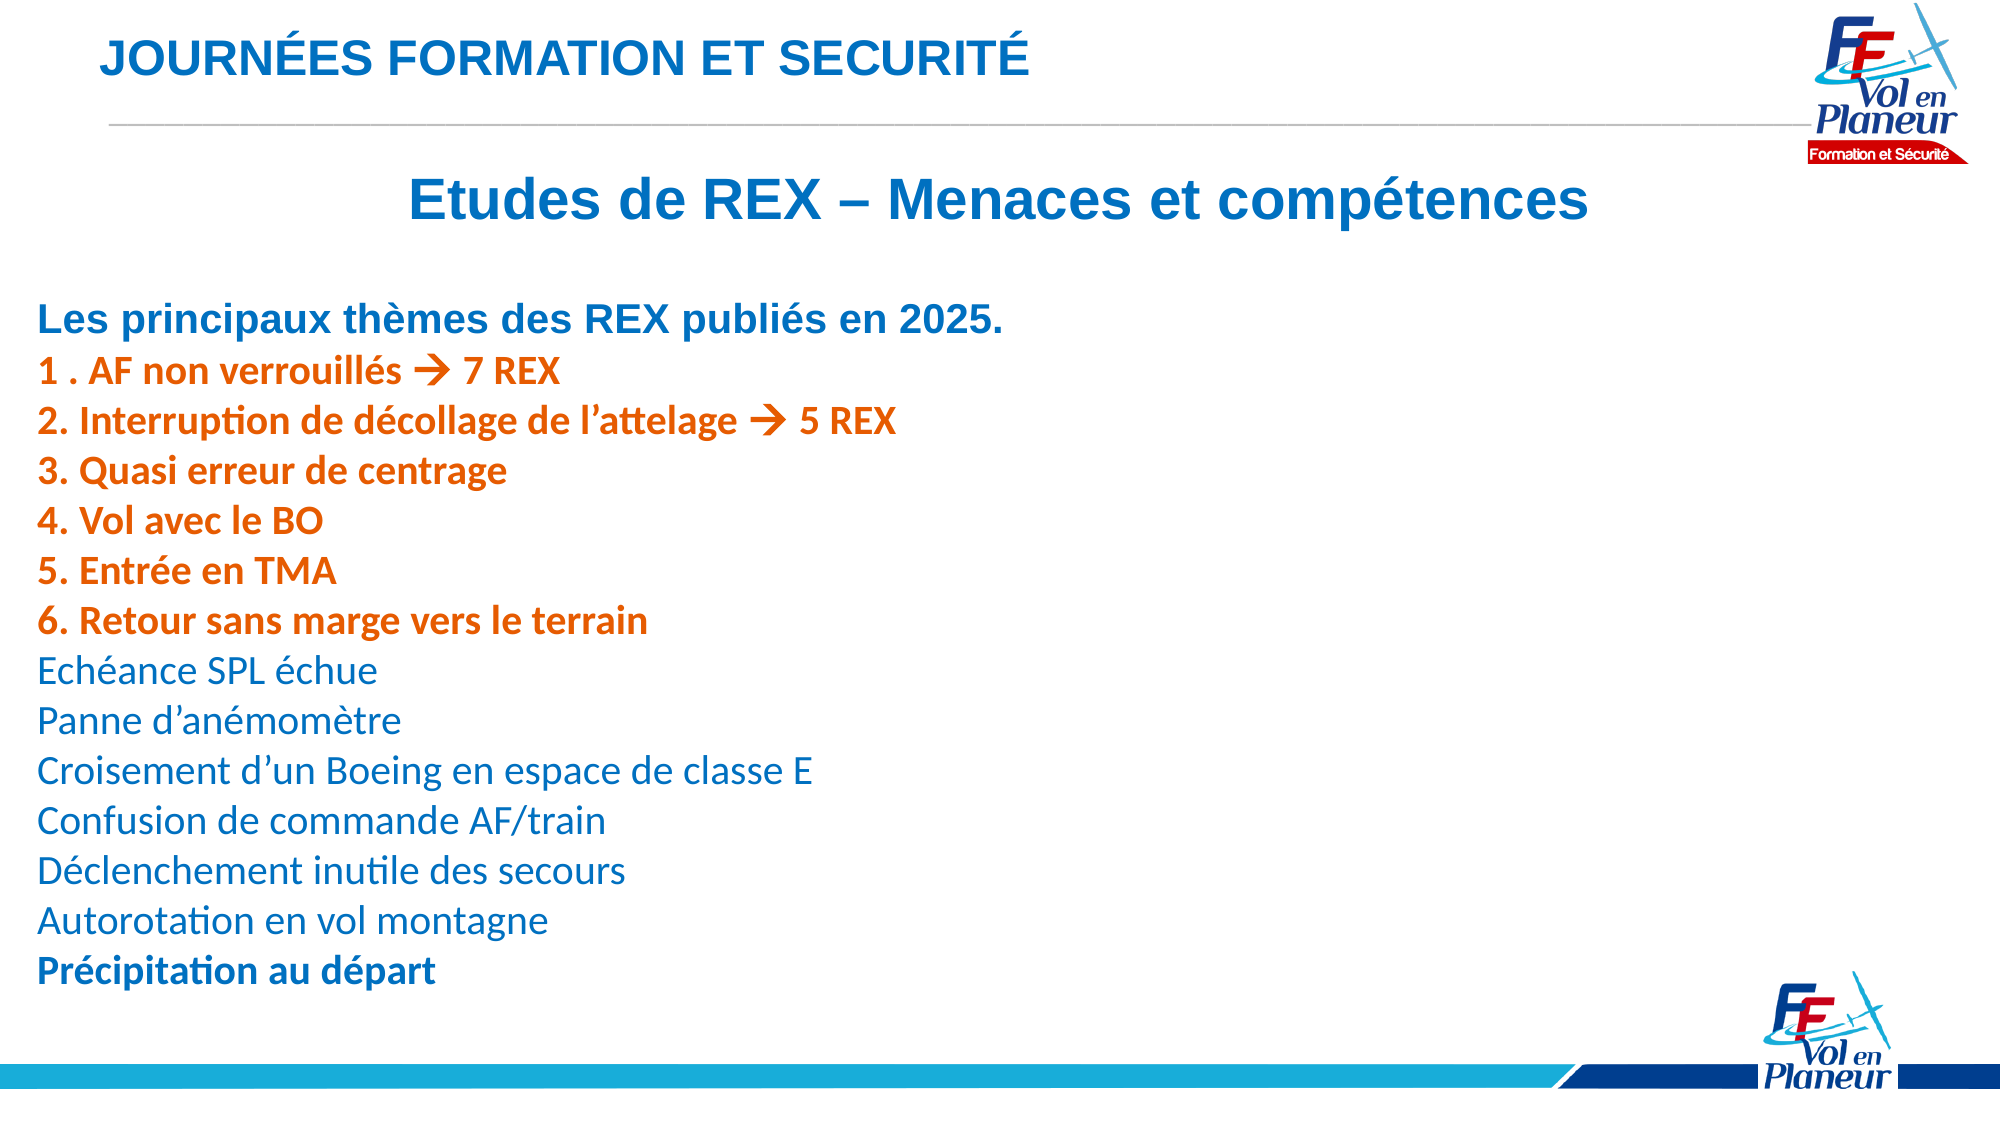

# JOURNÉES FORMATION ET SECURITÉ
Etudes de REX – Menaces et compétences
Les principaux thèmes des REX publiés en 2025.
1 . AF non verrouillés  7 REX
2. Interruption de décollage de l’attelage  5 REX
3. Quasi erreur de centrage
4. Vol avec le BO
5. Entrée en TMA
6. Retour sans marge vers le terrain
Echéance SPL échue
Panne d’anémomètre
Croisement d’un Boeing en espace de classe E
Confusion de commande AF/train
Déclenchement inutile des secours
Autorotation en vol montagne
Précipitation au départ